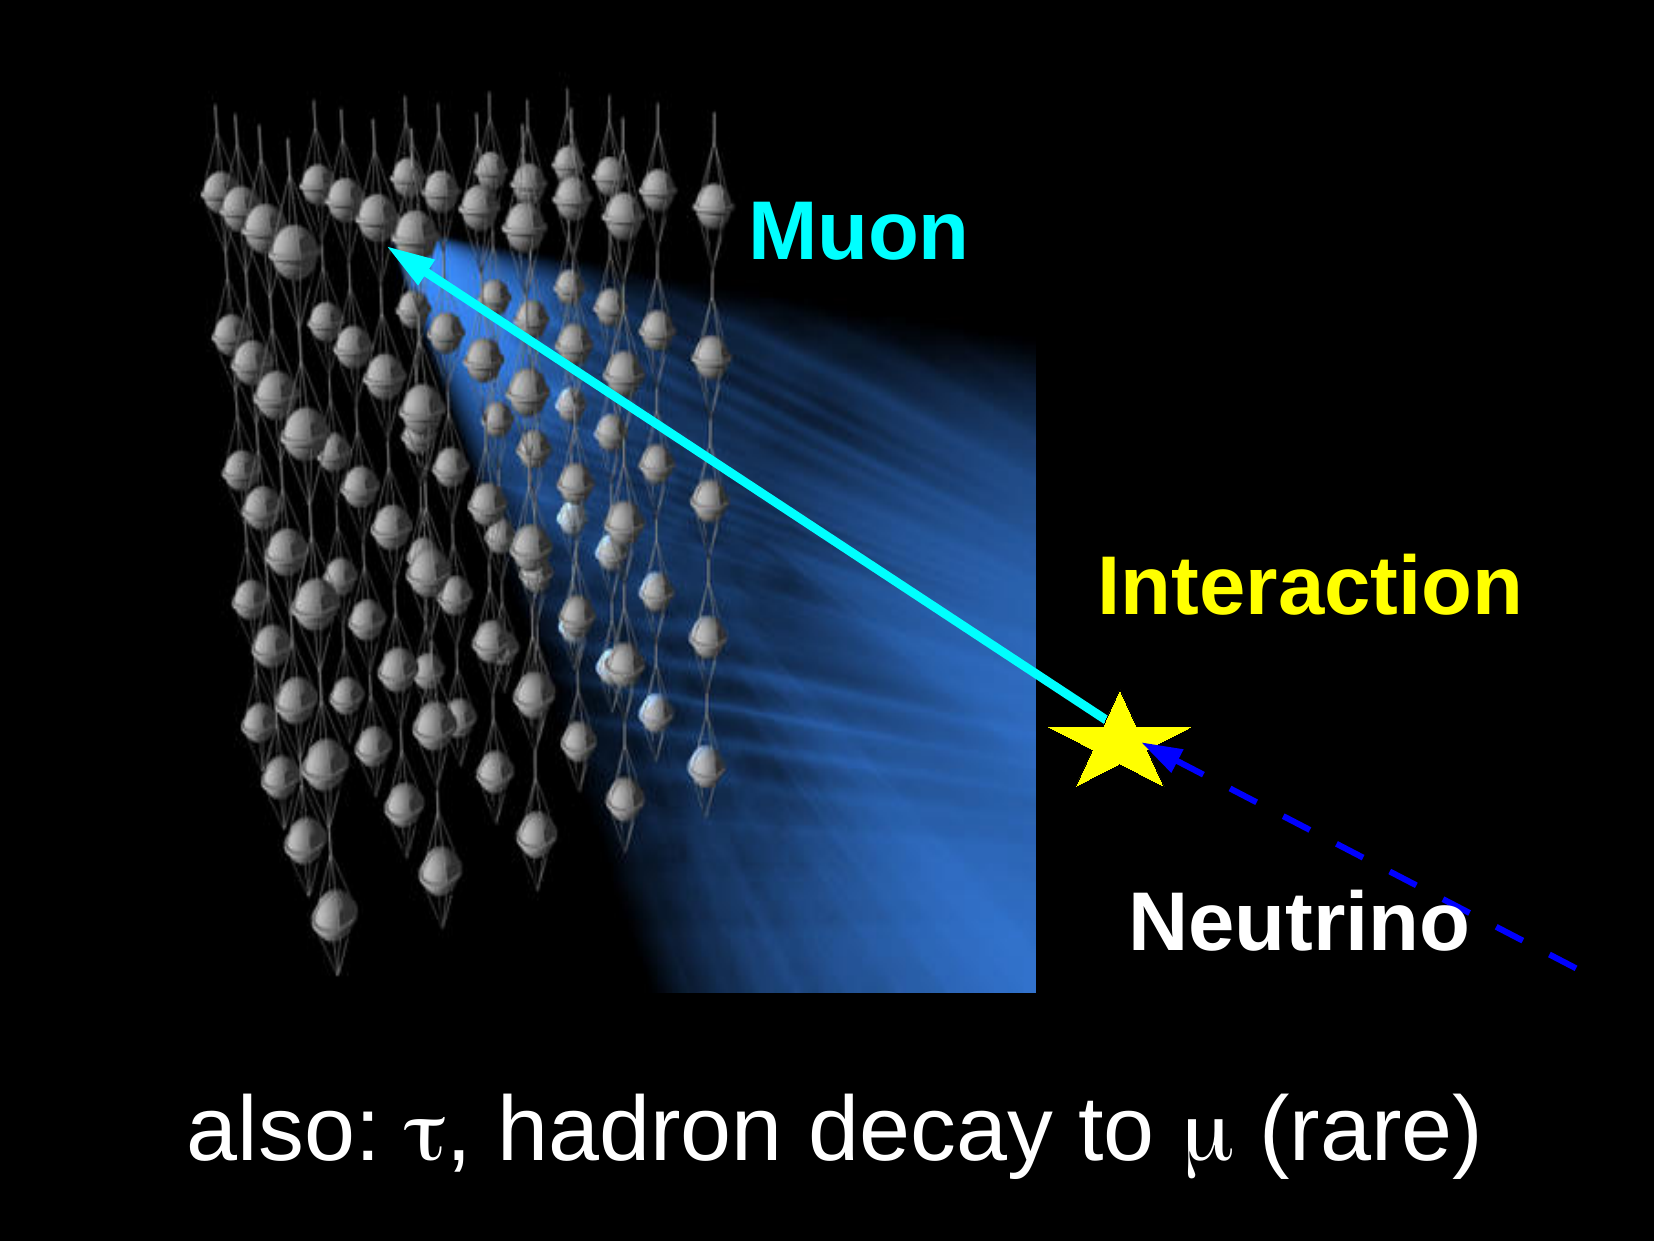

Muon
Interaction
Neutrino
also: t, hadron decay to m (rare)